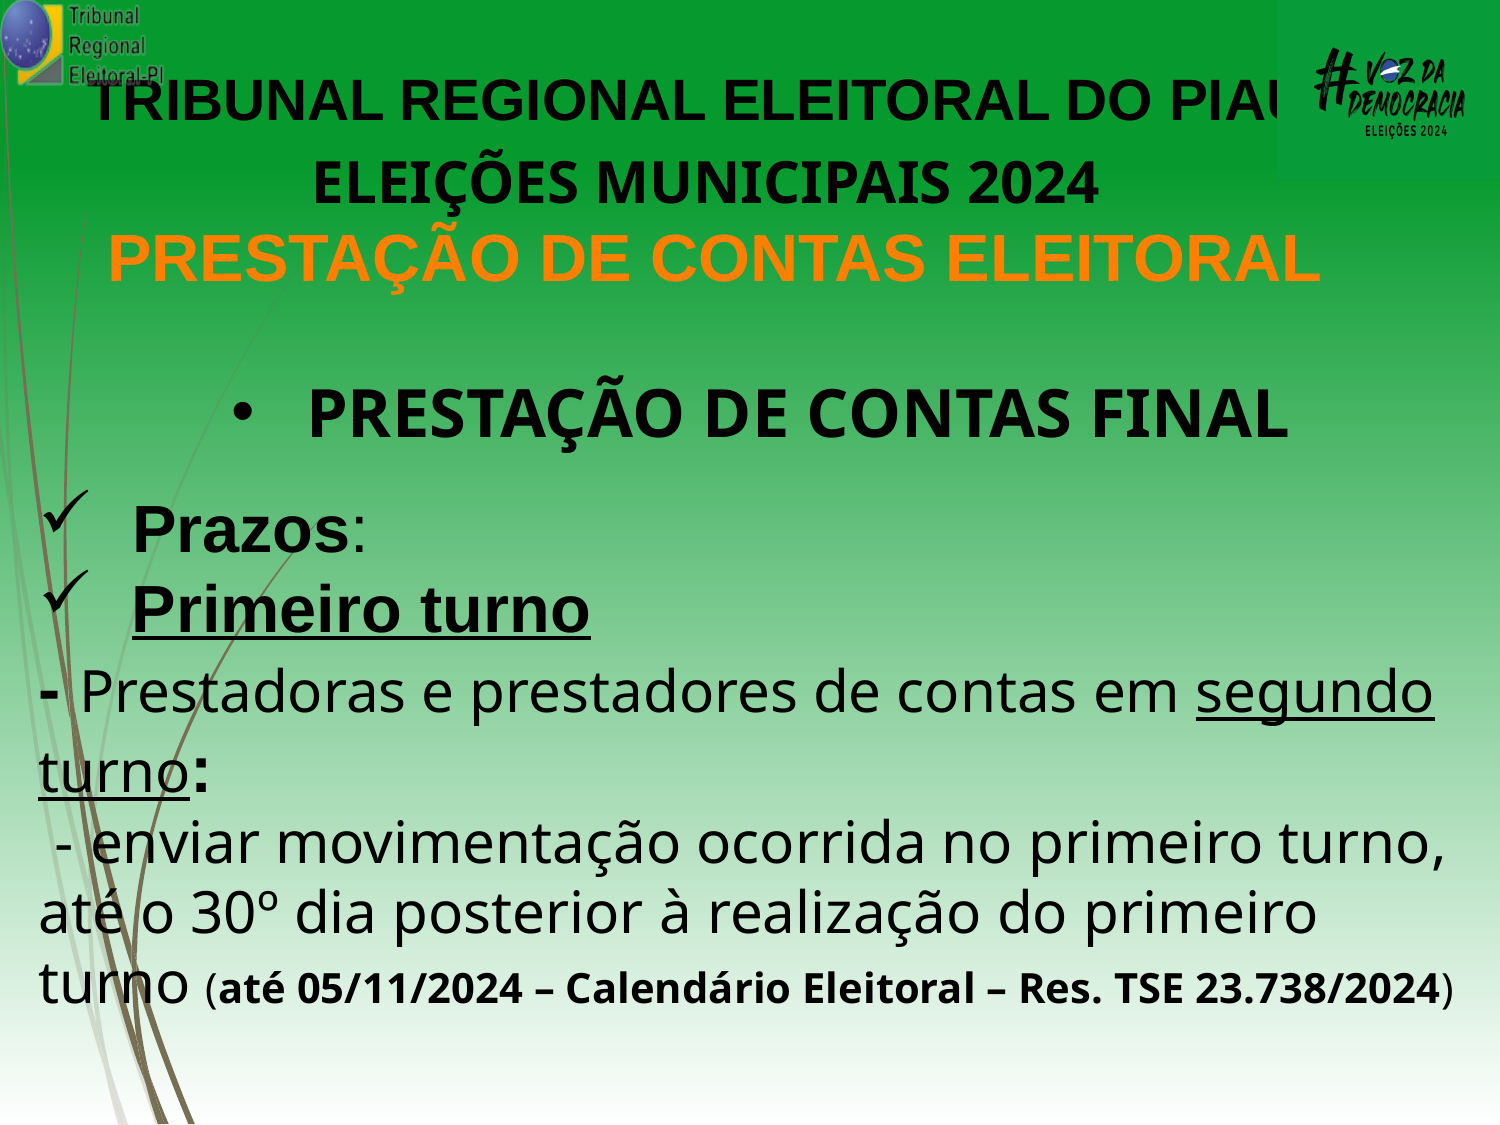

TRIBUNAL REGIONAL ELEITORAL DO PIAUÍ
ELEIÇÕES MUNICIPAIS 2024
 PRESTAÇÃO DE CONTAS ELEITORAL
PRESTAÇÃO DE CONTAS FINAL
Prazos:
 Primeiro turno
- Prestadoras e prestadores de contas em segundo turno:
 - enviar movimentação ocorrida no primeiro turno, até o 30º dia posterior à realização do primeiro turno (até 05/11/2024 – Calendário Eleitoral – Res. TSE 23.738/2024)
- Segundo turno - até o 20º dia posterior à sua realização (art. 49,§1º)